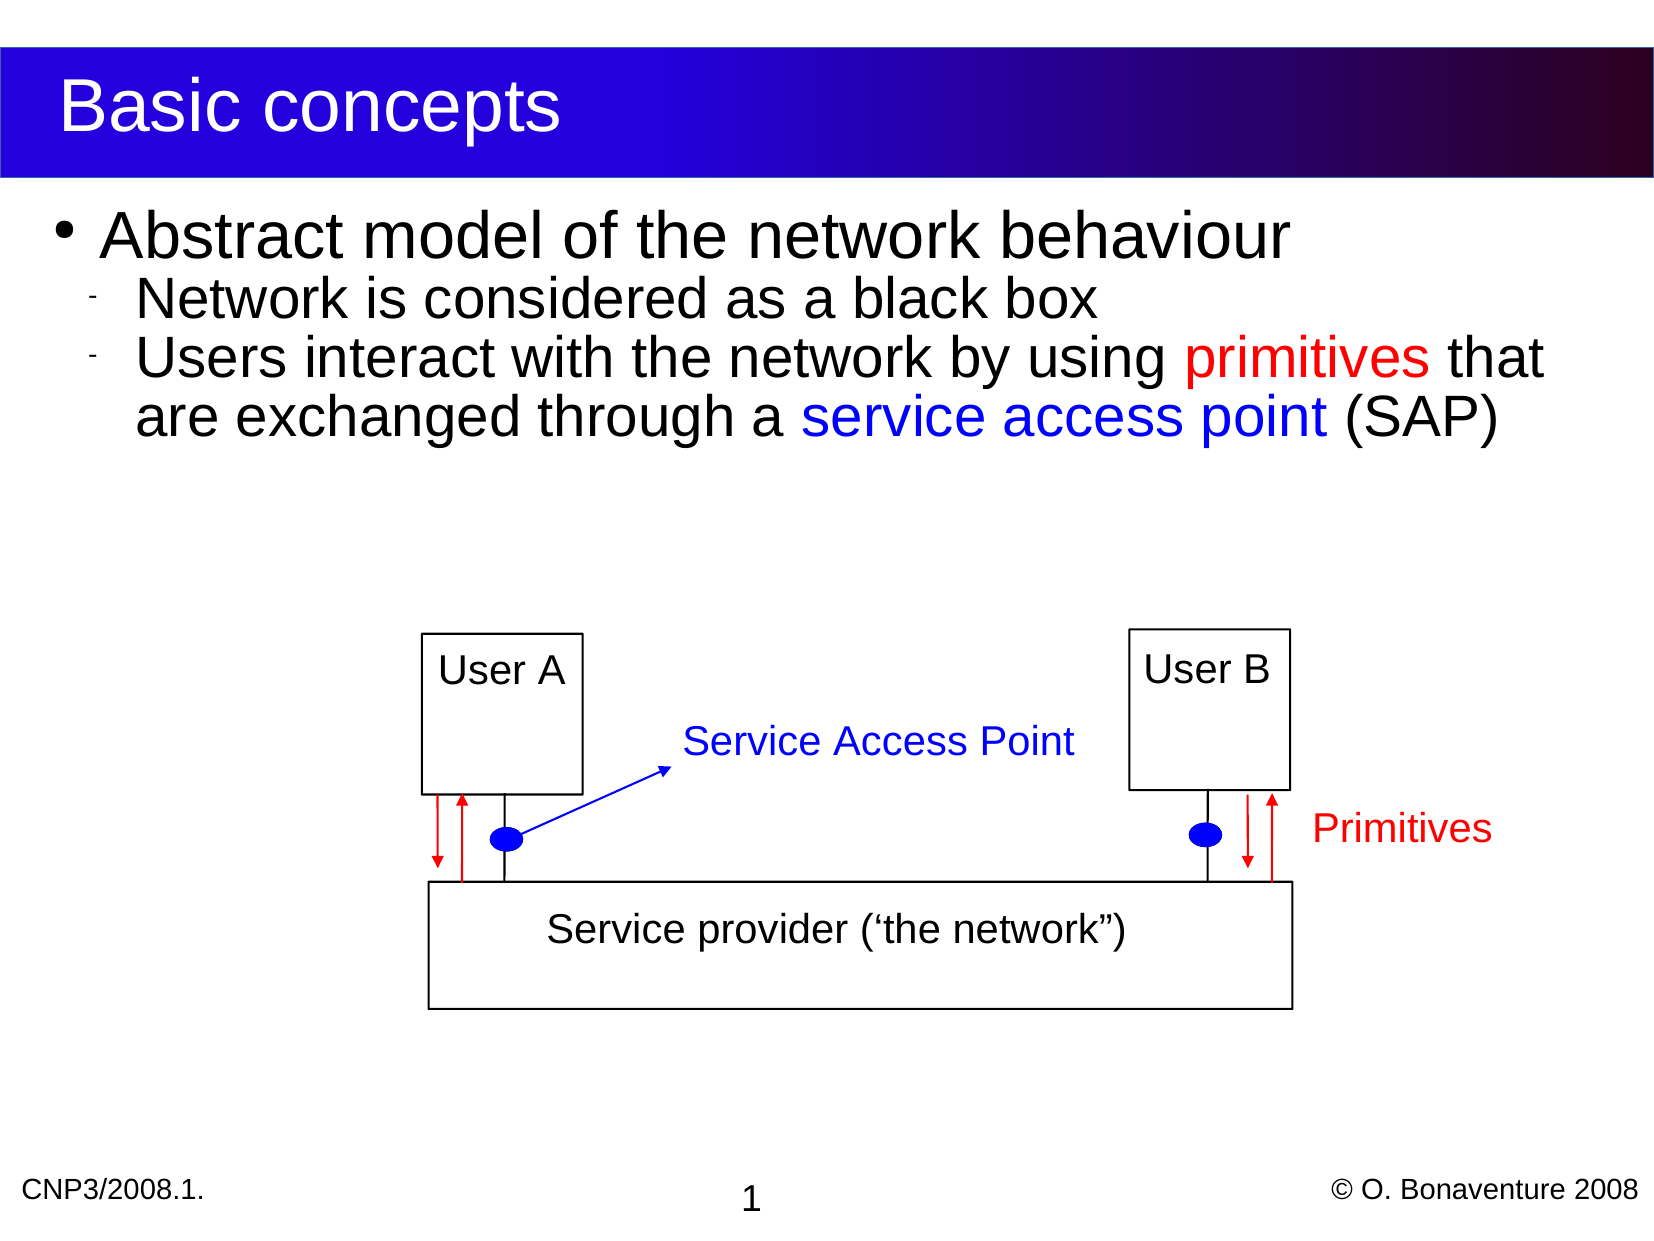

# Basic concepts
Abstract model of the network behaviour
Network is considered as a black box
Users interact with the network by using primitives that are exchanged through a service access point (SAP)
User B
User A
Service Access Point
Primitives
Service provider (‘the network”)
CNP3/2008.1.
© O. Bonaventure 2008